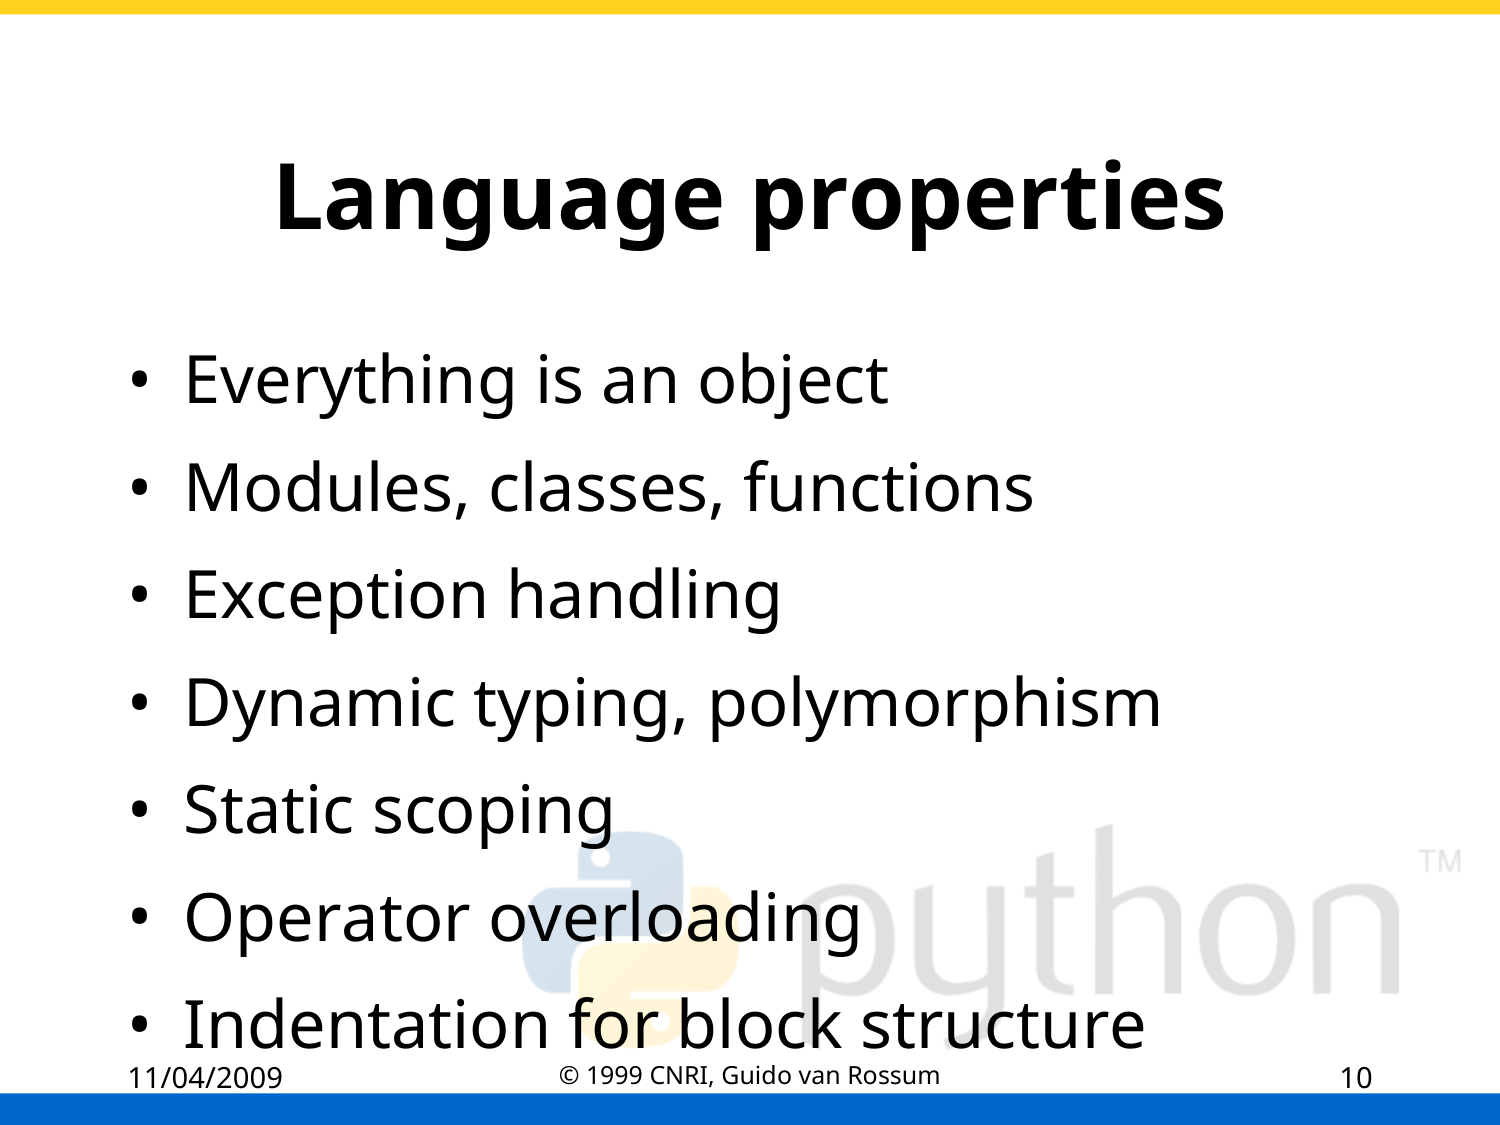

# Language properties
Everything is an object
Modules, classes, functions
Exception handling
Dynamic typing, polymorphism
Static scoping
Operator overloading
Indentation for block structure
11/04/2009
© 1999 CNRI, Guido van Rossum
10